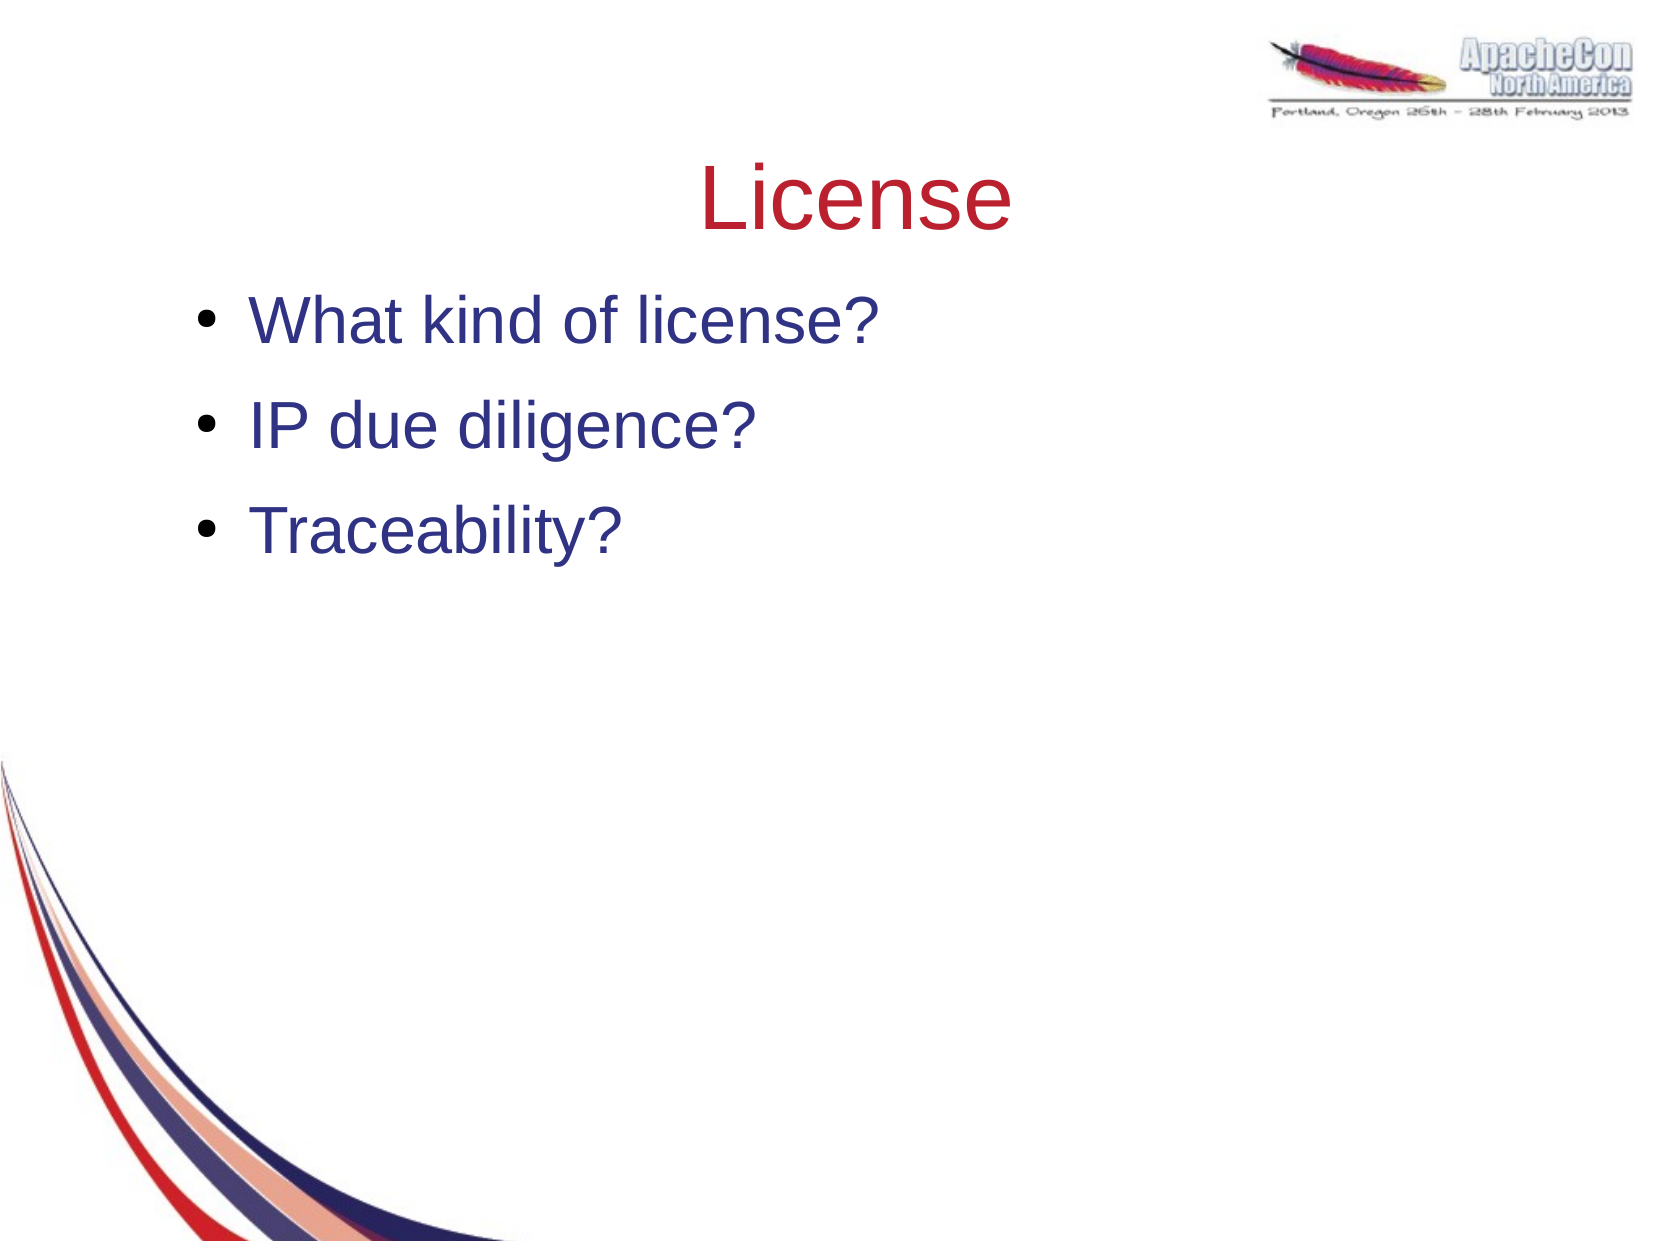

# License
What kind of license?
IP due diligence?
Traceability?